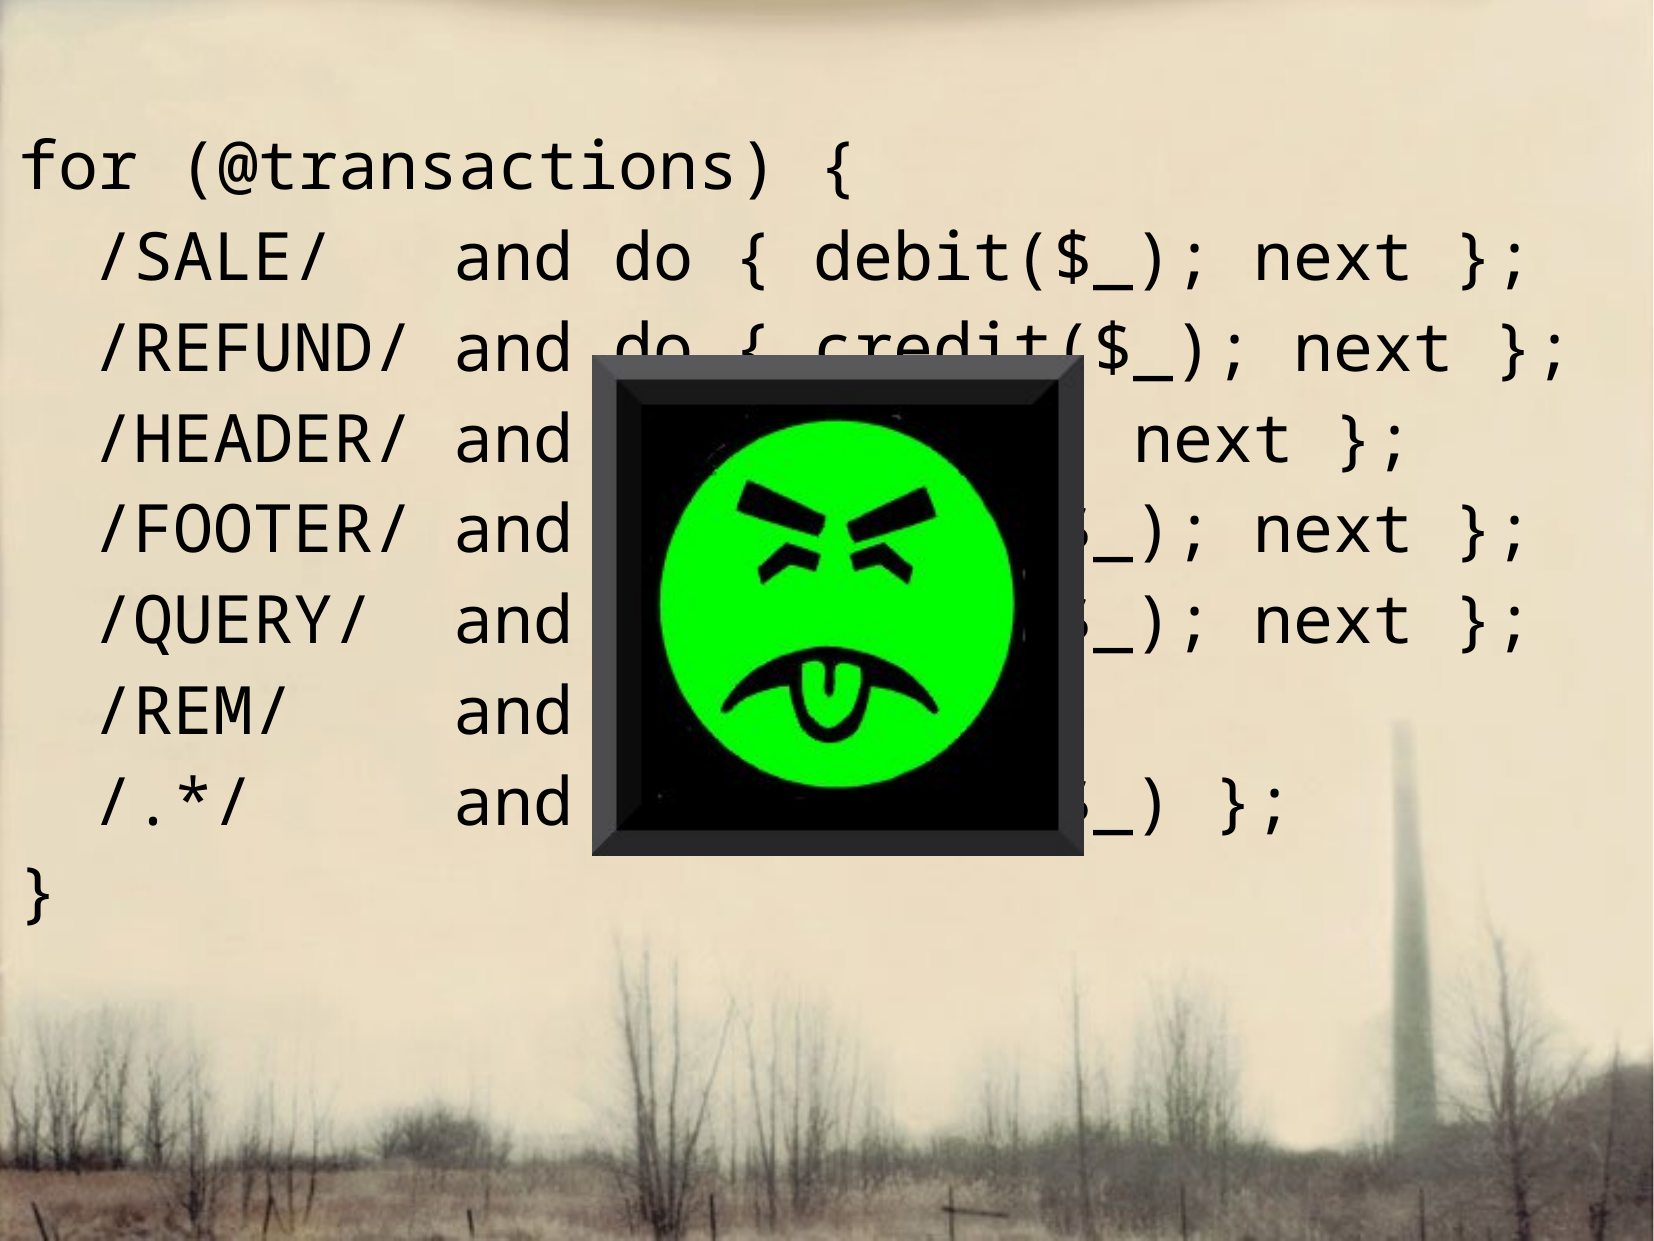

for (@transactions) {
	/SALE/ and do { debit($_); next };
	/REFUND/ and do { credit($_); next };
	/HEADER/ and do { id($_); next };
	/FOOTER/ and do { clear($_); next };
	/QUERY/ and do { query($_); next };
	/REM/ and do { next };
	/.*/ and do { debug($_) };
}